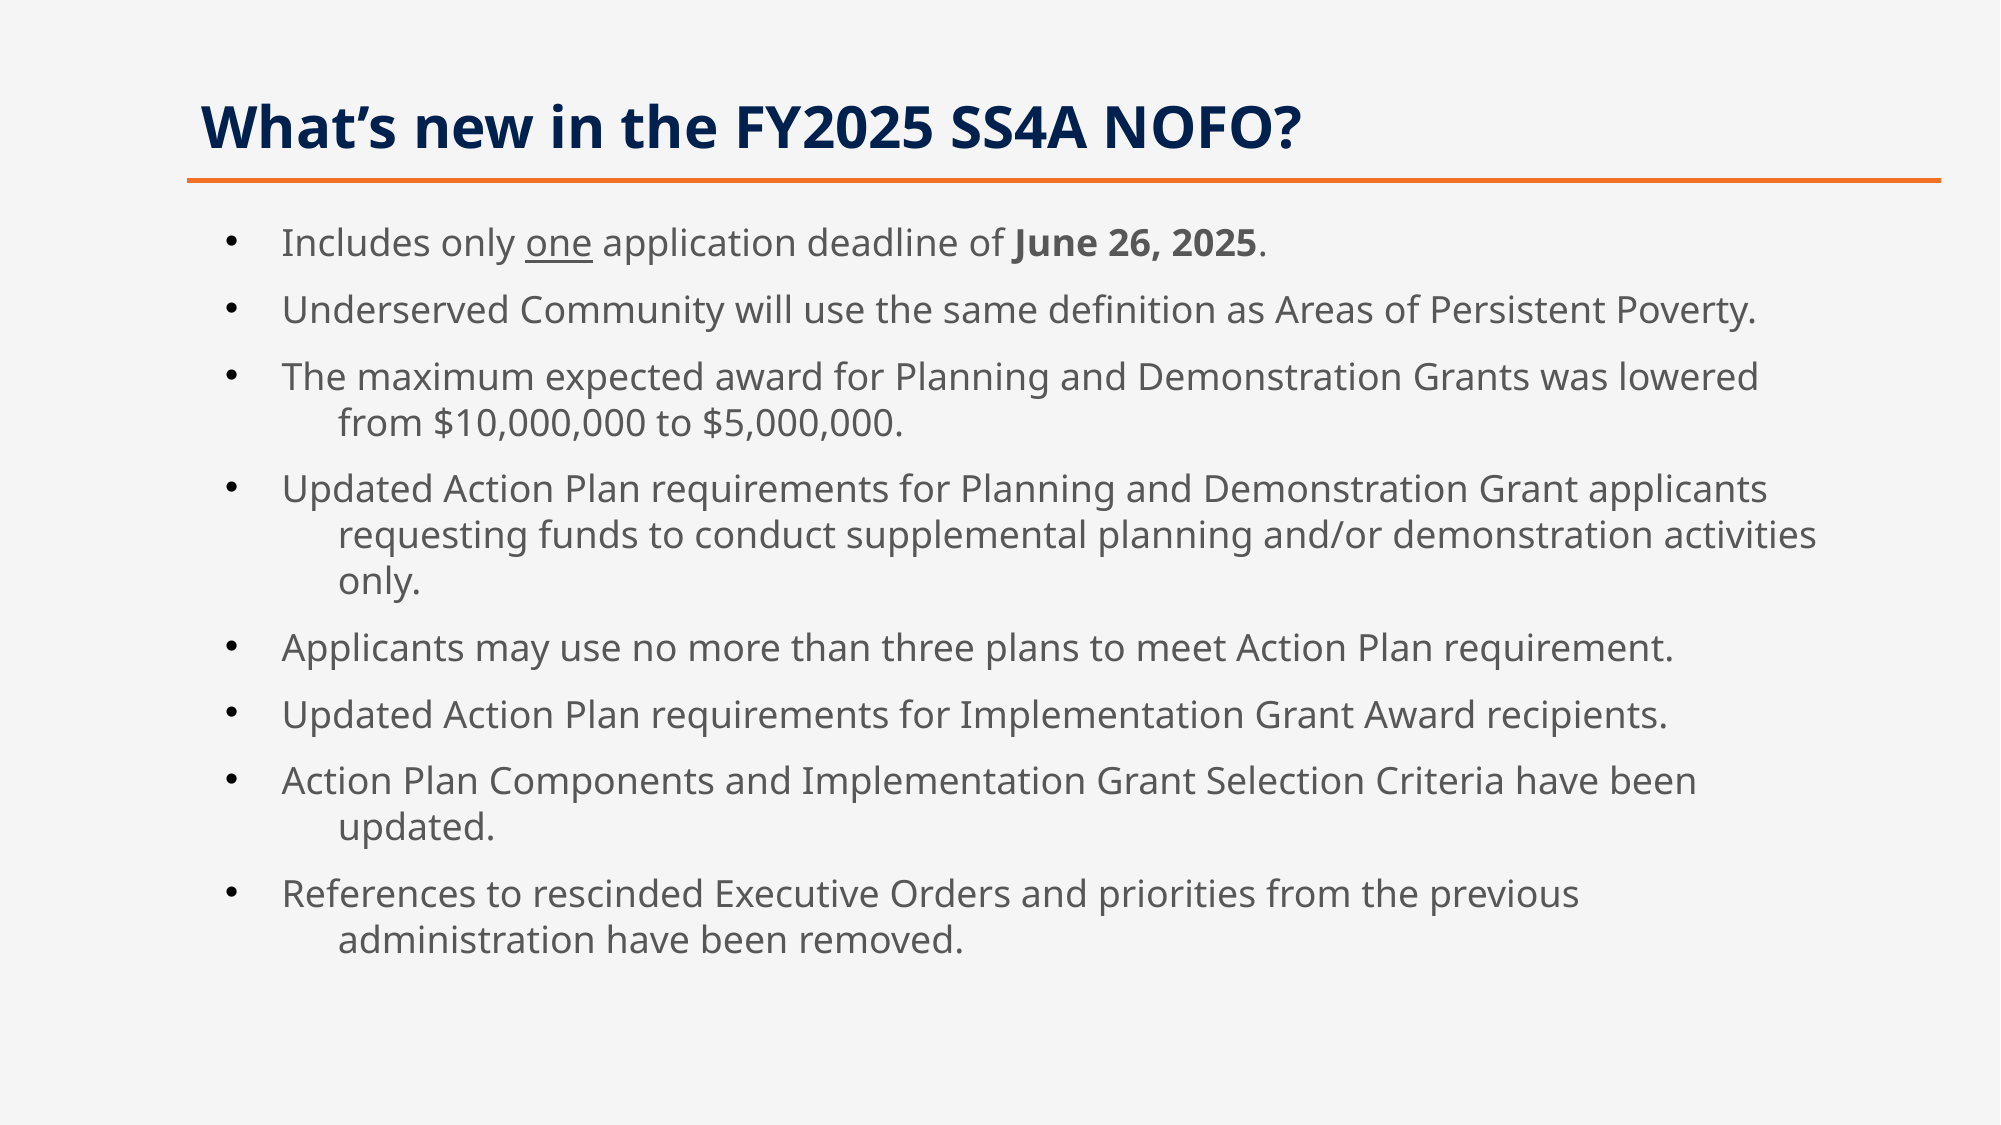

# What’s new in the FY2025 SS4A NOFO?
Includes only one application deadline of June 26, 2025.
Underserved Community will use the same definition as Areas of Persistent Poverty.
The maximum expected award for Planning and Demonstration Grants was lowered from $10,000,000 to $5,000,000.
Updated Action Plan requirements for Planning and Demonstration Grant applicants requesting funds to conduct supplemental planning and/or demonstration activities only.
Applicants may use no more than three plans to meet Action Plan requirement.
Updated Action Plan requirements for Implementation Grant Award recipients.
Action Plan Components and Implementation Grant Selection Criteria have been updated.
References to rescinded Executive Orders and priorities from the previous administration have been removed.